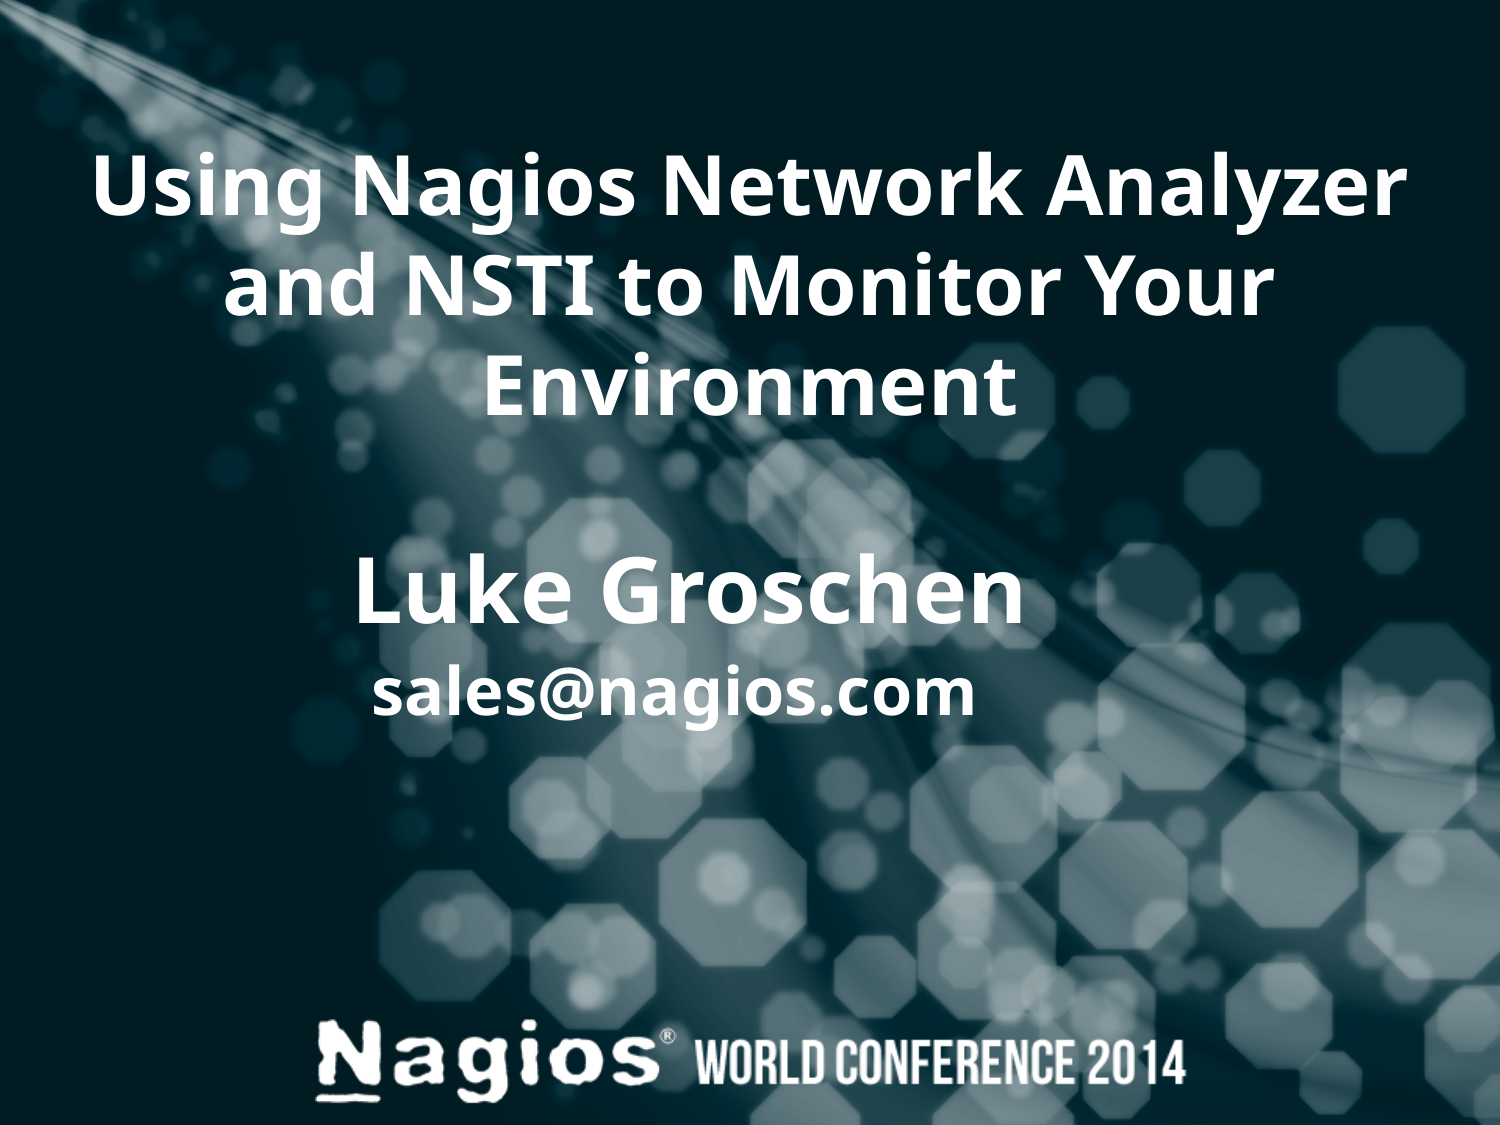

# Using Nagios Network Analyzer and NSTI to Monitor Your Environment
Luke Groschen
sales@nagios.com